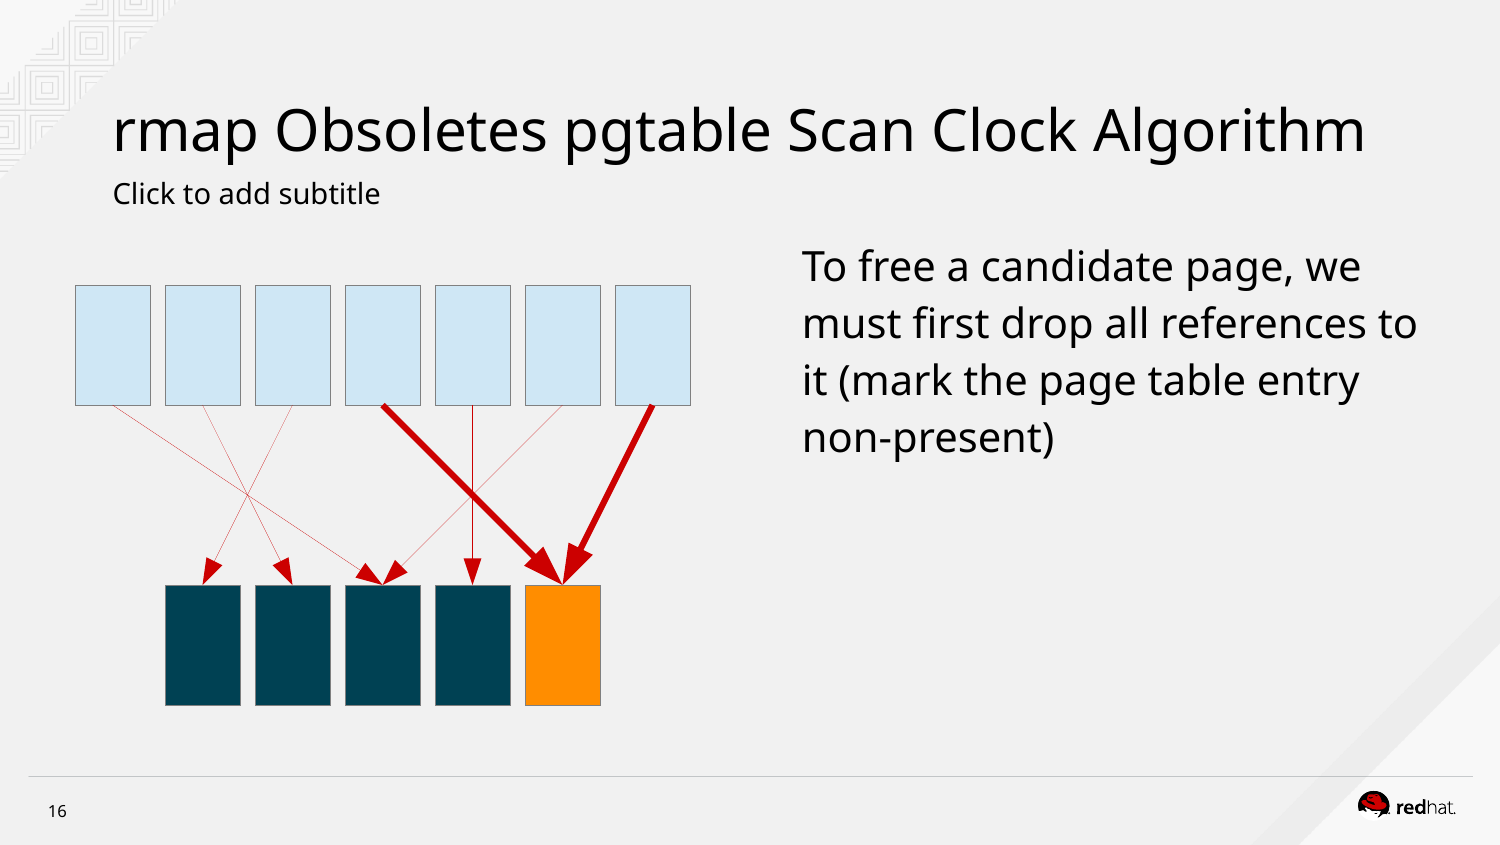

# rmap Obsoletes pgtable Scan Clock Algorithm
Click to add subtitle
To free a candidate page, we must first drop all references to it (mark the page table entry non-present)
16